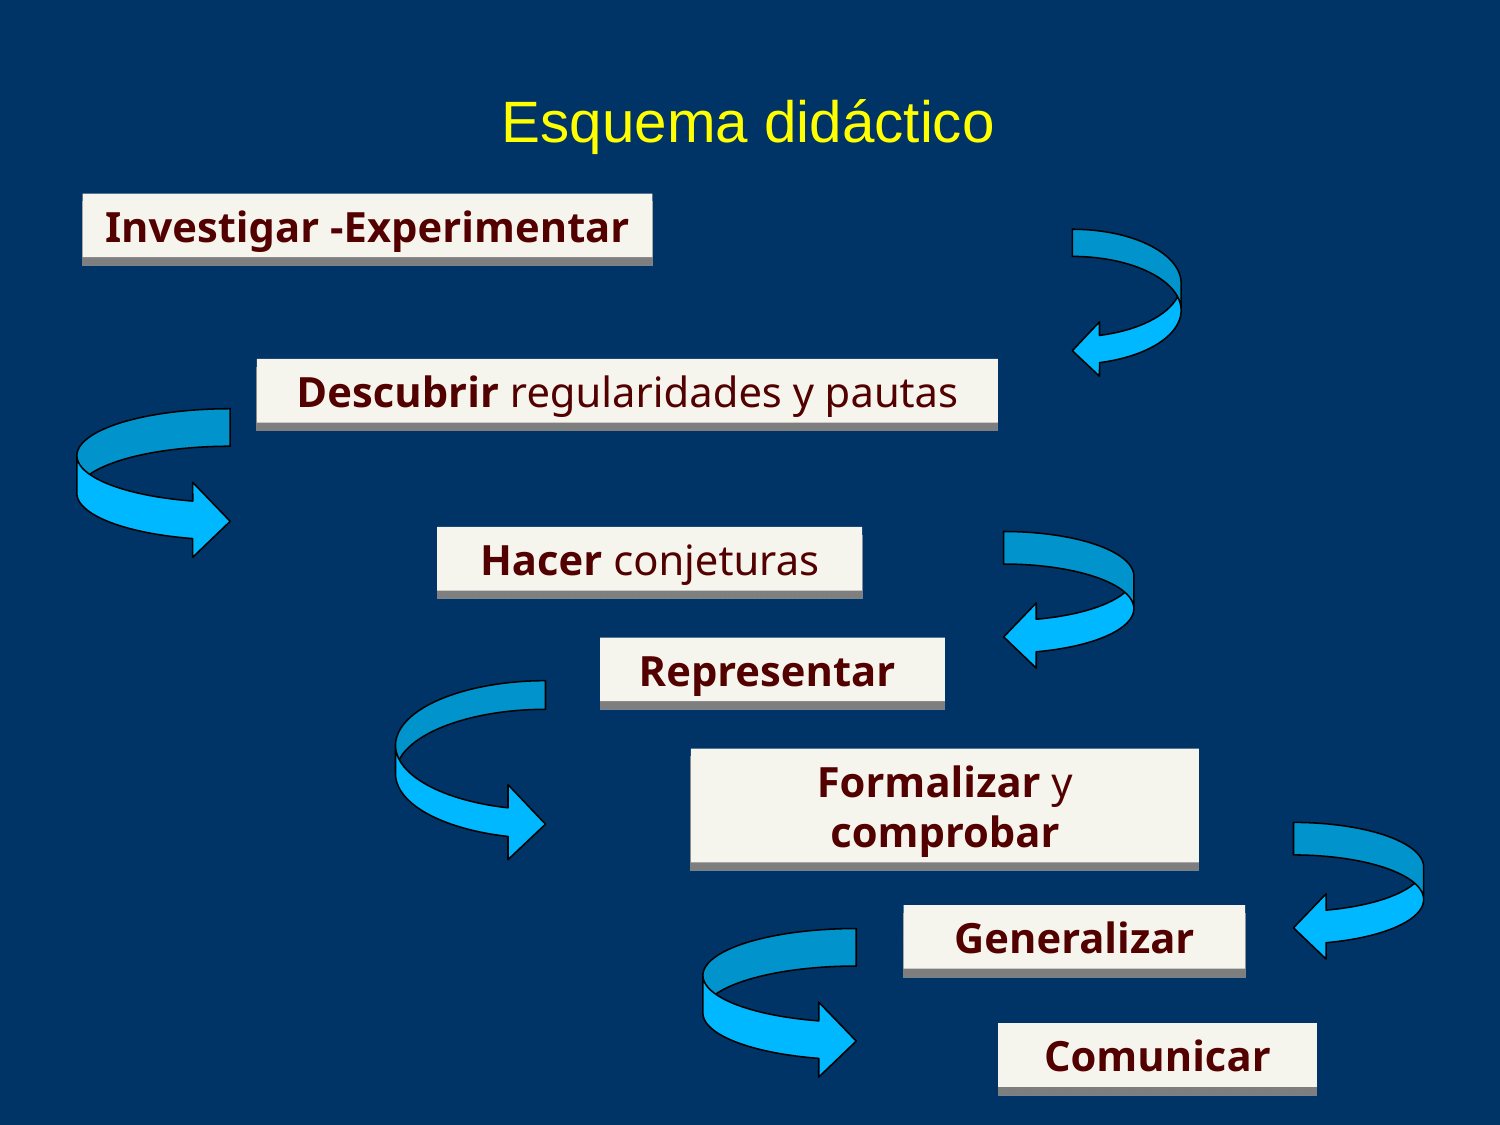

# Esquema didáctico
Investigar -Experimentar
Descubrir regularidades y pautas
Hacer conjeturas
Representar
Formalizar y comprobar
Generalizar
Comunicar